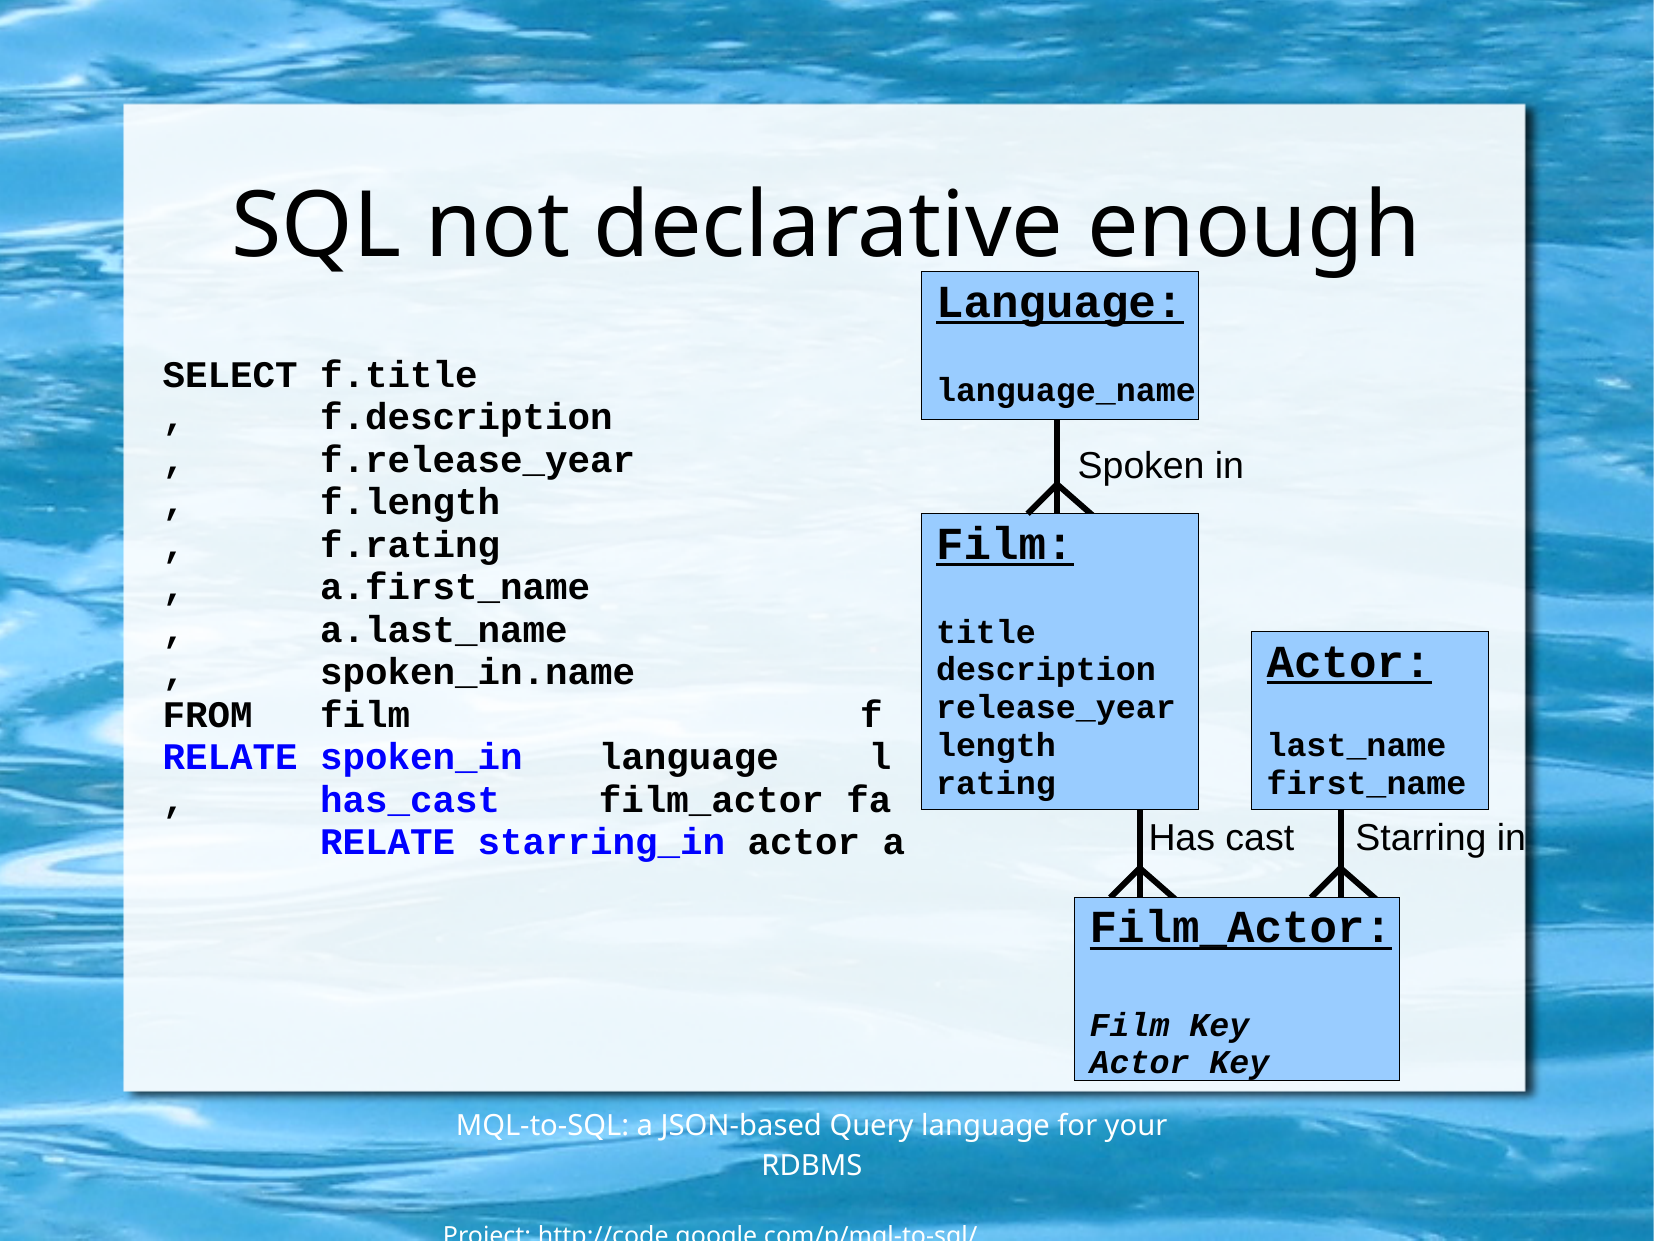

# SQL not declarative enough
Language:
language_name
SELECT f.title
, f.description
, f.release_year
, f.length
, f.rating
, a.first_name
, a.last_name
, spoken_in.name
FROM film f
RELATE spoken_in	 language l
, has_cast	 film_actor fa
 RELATE starring_in actor a
Spoken in
Film:
title
description
release_year
length
rating
Actor:
last_name
first_name
Has cast
Starring in
Film_Actor:
Film Key
Actor Key